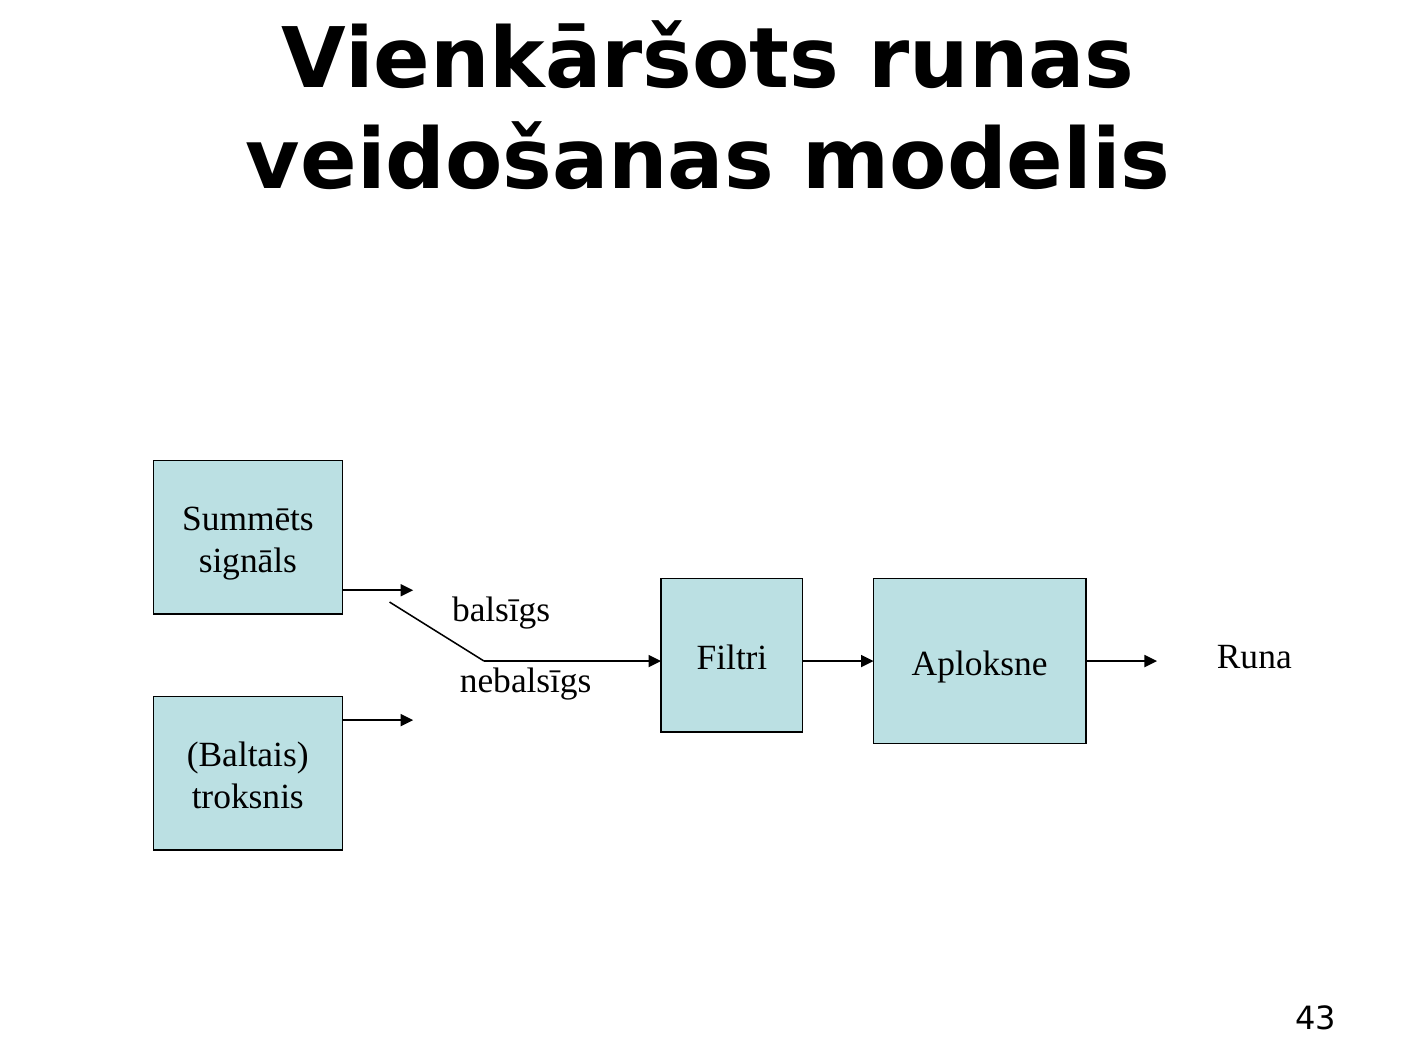

# Vienkāršots runas veidošanas modelis
Summēts
signāls
Filtri
Aploksne
balsīgs
Runa
nebalsīgs
(Baltais)
troksnis